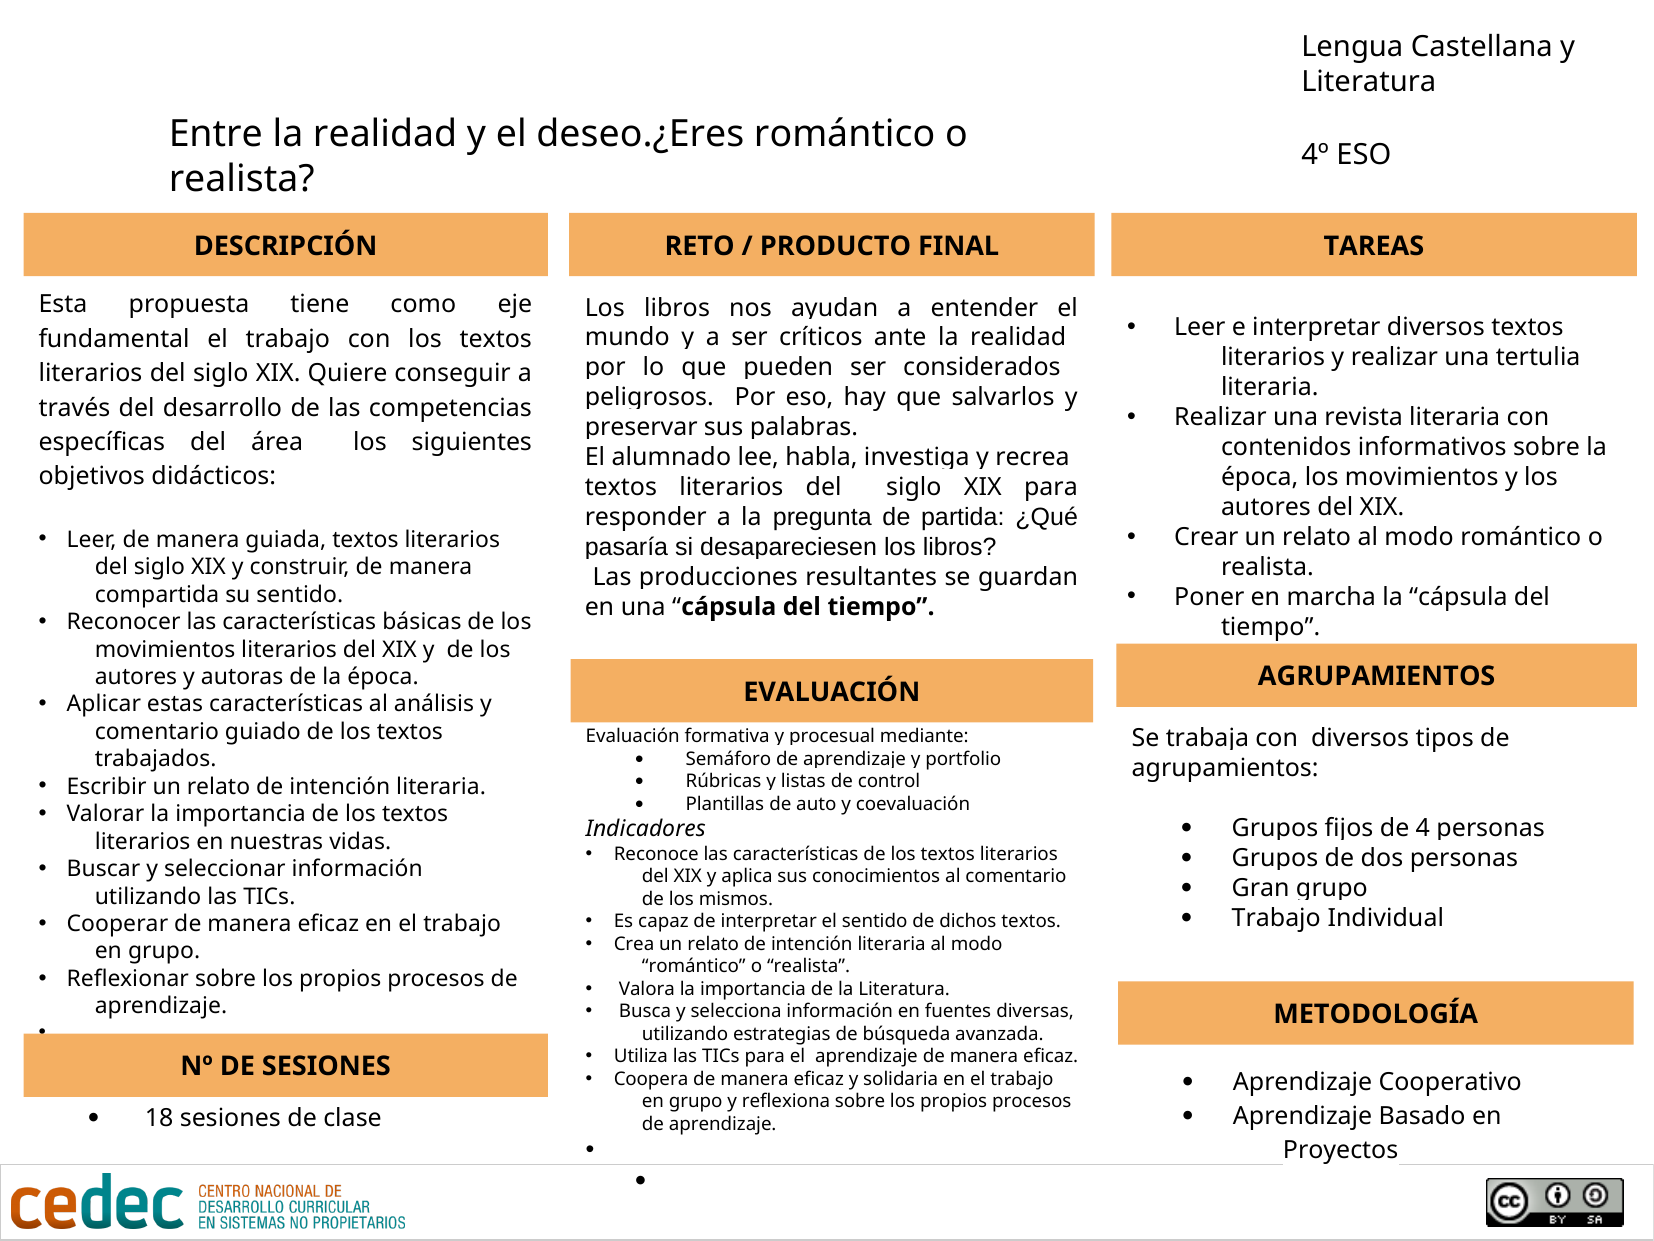

PROPUESTA DIDÁCTICA
Lengua Castellana y Literatura
Materia:
Entre la realidad y el deseo.¿Eres romántico o realista?
Curso:
REA:
4º ESO
DESCRIPCIÓN
RETO / PRODUCTO FINAL
TAREAS
Esta propuesta tiene como eje fundamental el trabajo con los textos literarios del siglo XIX. Quiere conseguir a través del desarrollo de las competencias específicas del área los siguientes objetivos didácticos:
Leer, de manera guiada, textos literarios del siglo XIX y construir, de manera compartida su sentido.
Reconocer las características básicas de los movimientos literarios del XIX y de los autores y autoras de la época.
Aplicar estas características al análisis y comentario guiado de los textos trabajados.
Escribir un relato de intención literaria.
Valorar la importancia de los textos literarios en nuestras vidas.
Buscar y seleccionar información utilizando las TICs.
Cooperar de manera eficaz en el trabajo en grupo.
Reflexionar sobre los propios procesos de aprendizaje.
Los libros nos ayudan a entender el mundo y a ser críticos ante la realidad por lo que pueden ser considerados peligrosos. Por eso, hay que salvarlos y preservar sus palabras.
El alumnado lee, habla, investiga y recrea
textos literarios del siglo XIX para responder a la pregunta de partida: ¿Qué pasaría si desapareciesen los libros?
 Las producciones resultantes se guardan en una “cápsula del tiempo”.
Leer e interpretar diversos textos literarios y realizar una tertulia literaria.
Realizar una revista literaria con contenidos informativos sobre la época, los movimientos y los autores del XIX.
Crear un relato al modo romántico o realista.
Poner en marcha la “cápsula del tiempo”.
AGRUPAMIENTOS
EVALUACIÓN
Se trabaja con diversos tipos de agrupamientos:
Grupos fijos de 4 personas
Grupos de dos personas
Gran grupo
Trabajo Individual
Evaluación formativa y procesual mediante:
Semáforo de aprendizaje y portfolio
Rúbricas y listas de control
Plantillas de auto y coevaluación
Indicadores
Reconoce las características de los textos literarios del XIX y aplica sus conocimientos al comentario de los mismos.
Es capaz de interpretar el sentido de dichos textos.
Crea un relato de intención literaria al modo “romántico” o “realista”.
 Valora la importancia de la Literatura.
 Busca y selecciona información en fuentes diversas, utilizando estrategias de búsqueda avanzada.
Utiliza las TICs para el aprendizaje de manera eficaz.
Coopera de manera eficaz y solidaria en el trabajo en grupo y reflexiona sobre los propios procesos de aprendizaje.
METODOLOGÍA
Nº DE SESIONES
Aprendizaje Cooperativo
Aprendizaje Basado en Proyectos
 18 sesiones de clase